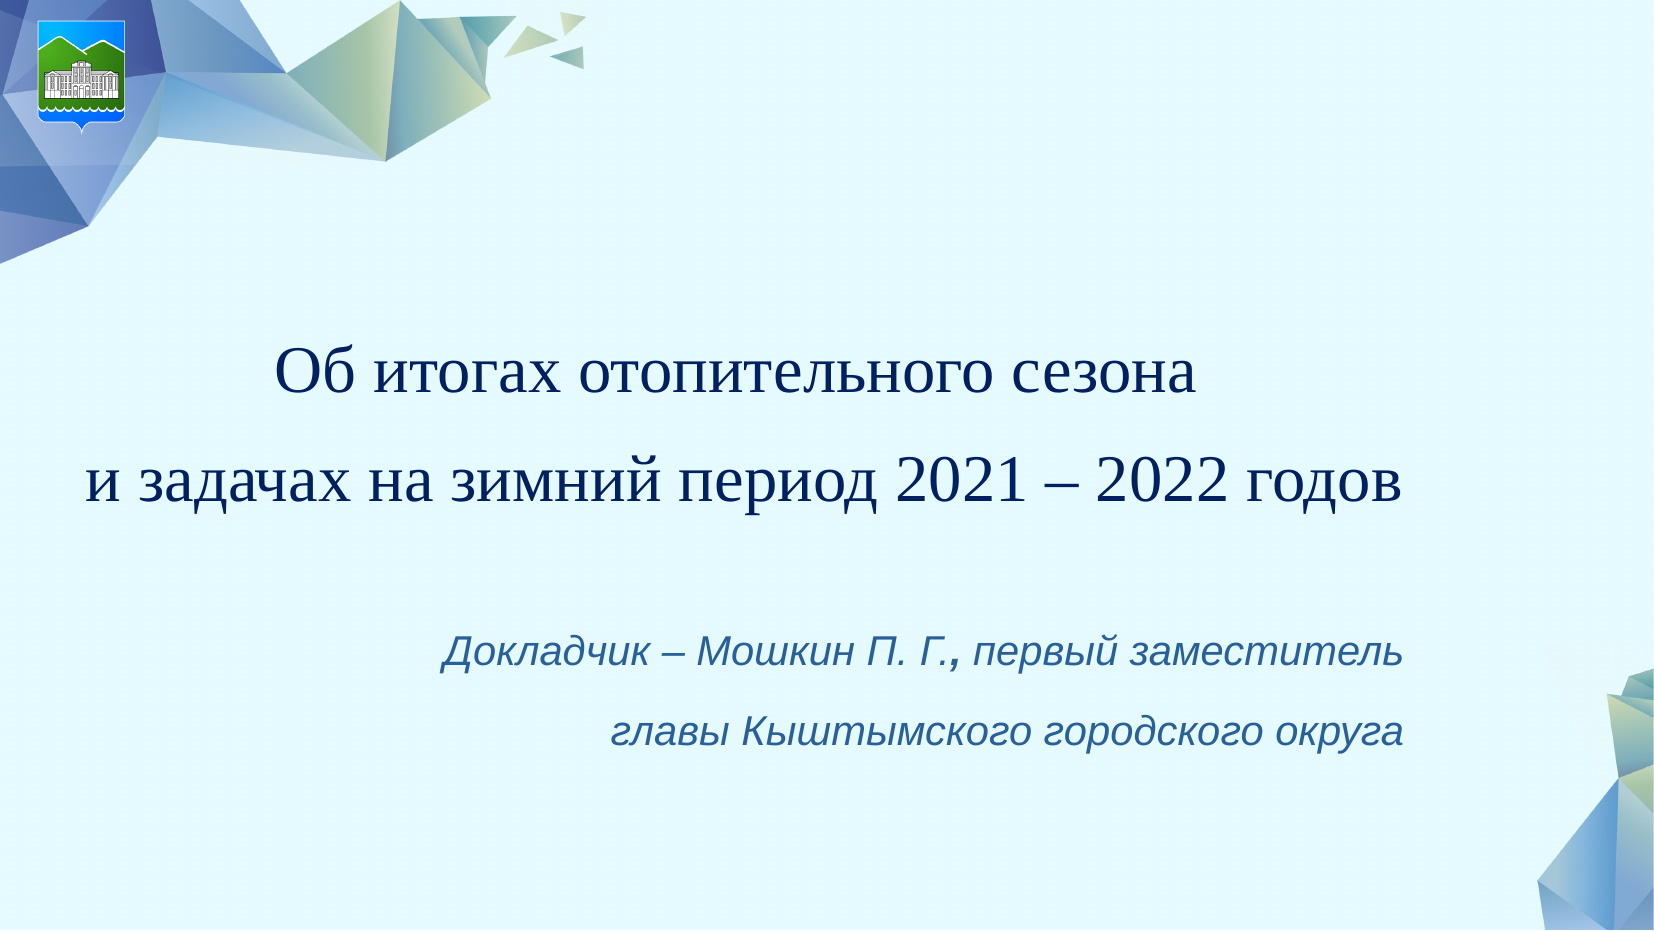

# Об итогах отопительного сезона
 и задачах на зимний период 2021 – 2022 годов
Докладчик – Мошкин П. Г., первый заместитель
главы Кыштымского городского округа